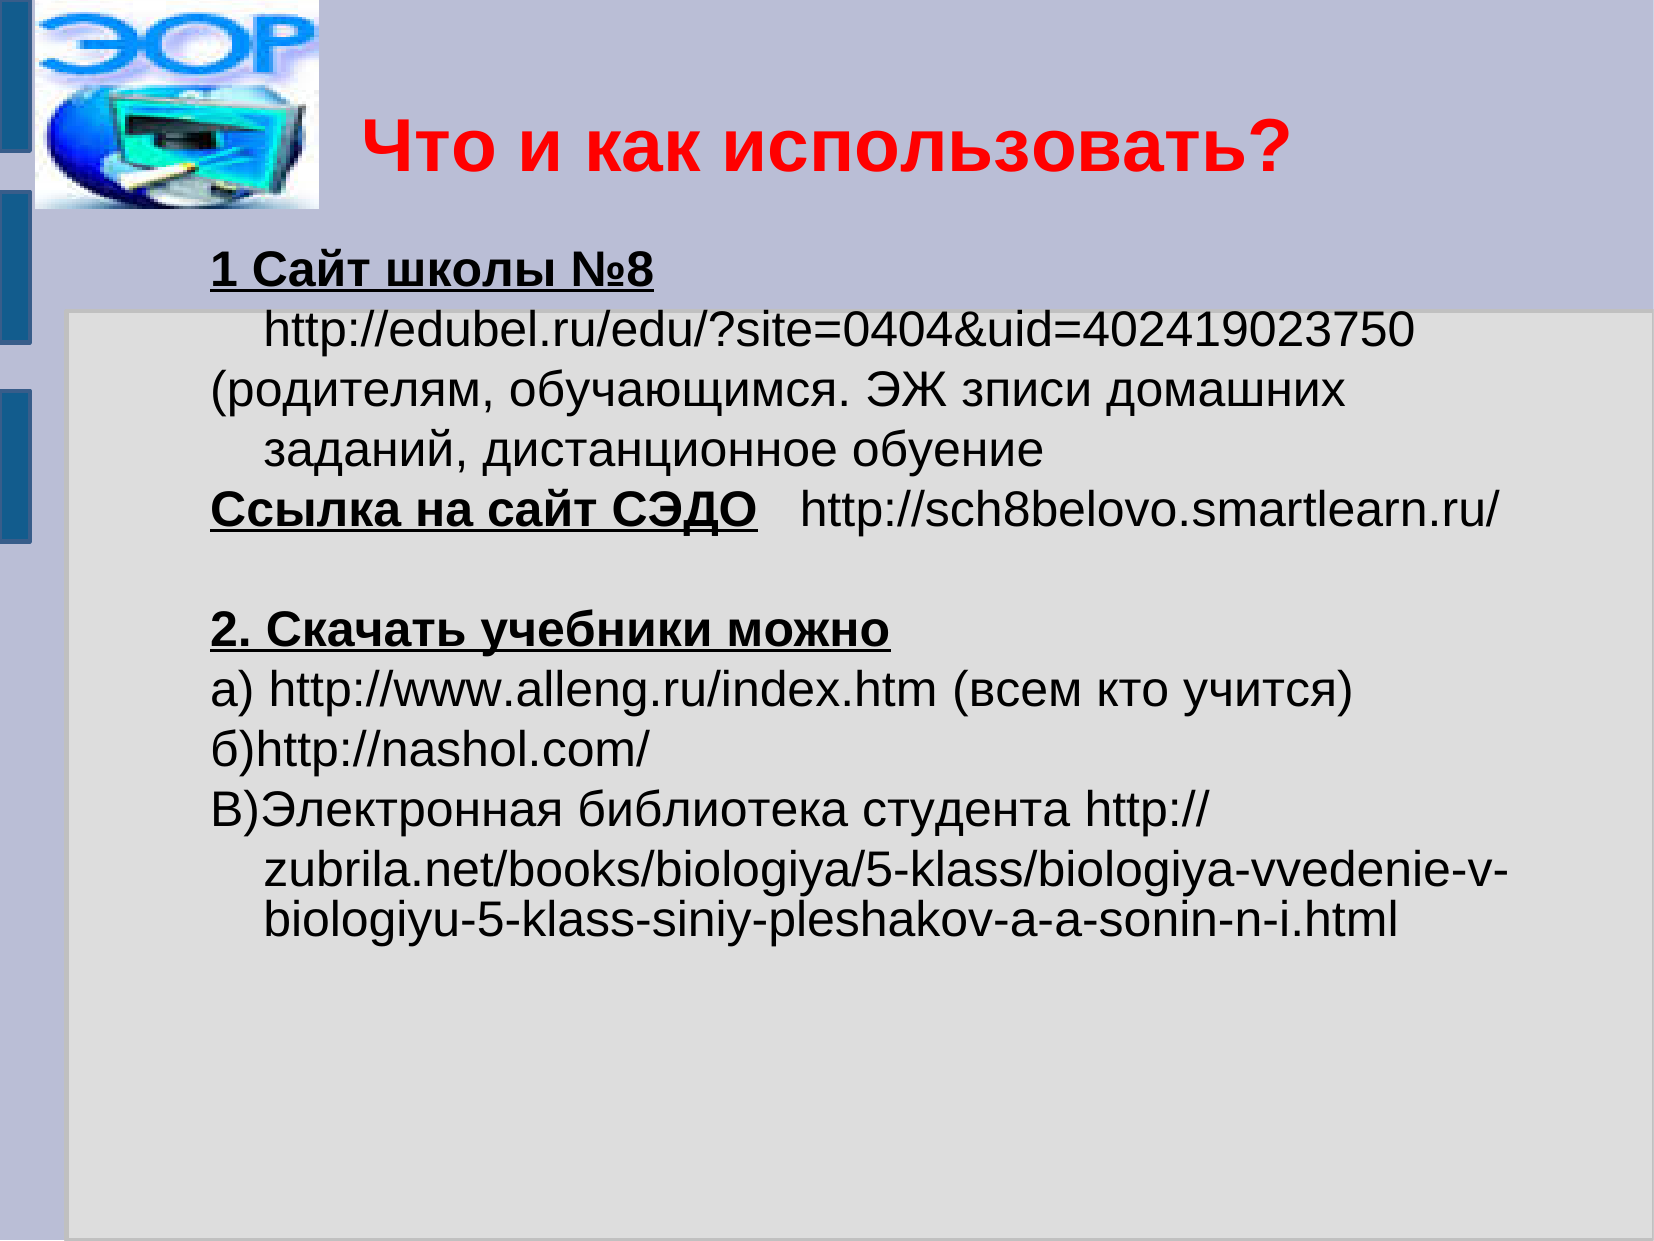

# Что и как использовать?
1 Сайт школы №8 http://edubel.ru/edu/?site=0404&uid=402419023750
(родителям, обучающимся. ЭЖ зписи домашних заданий, дистанционное обуение
Ссылка на сайт СЭДО http://sch8belovo.smartlearn.ru/
2. Скачать учебники можно
а) http://www.alleng.ru/index.htm (всем кто учится)
б)http://nashol.com/
В)Электронная библиотека студента http://zubrila.net/books/biologiya/5-klass/biologiya-vvedenie-v-biologiyu-5-klass-siniy-pleshakov-a-a-sonin-n-i.html